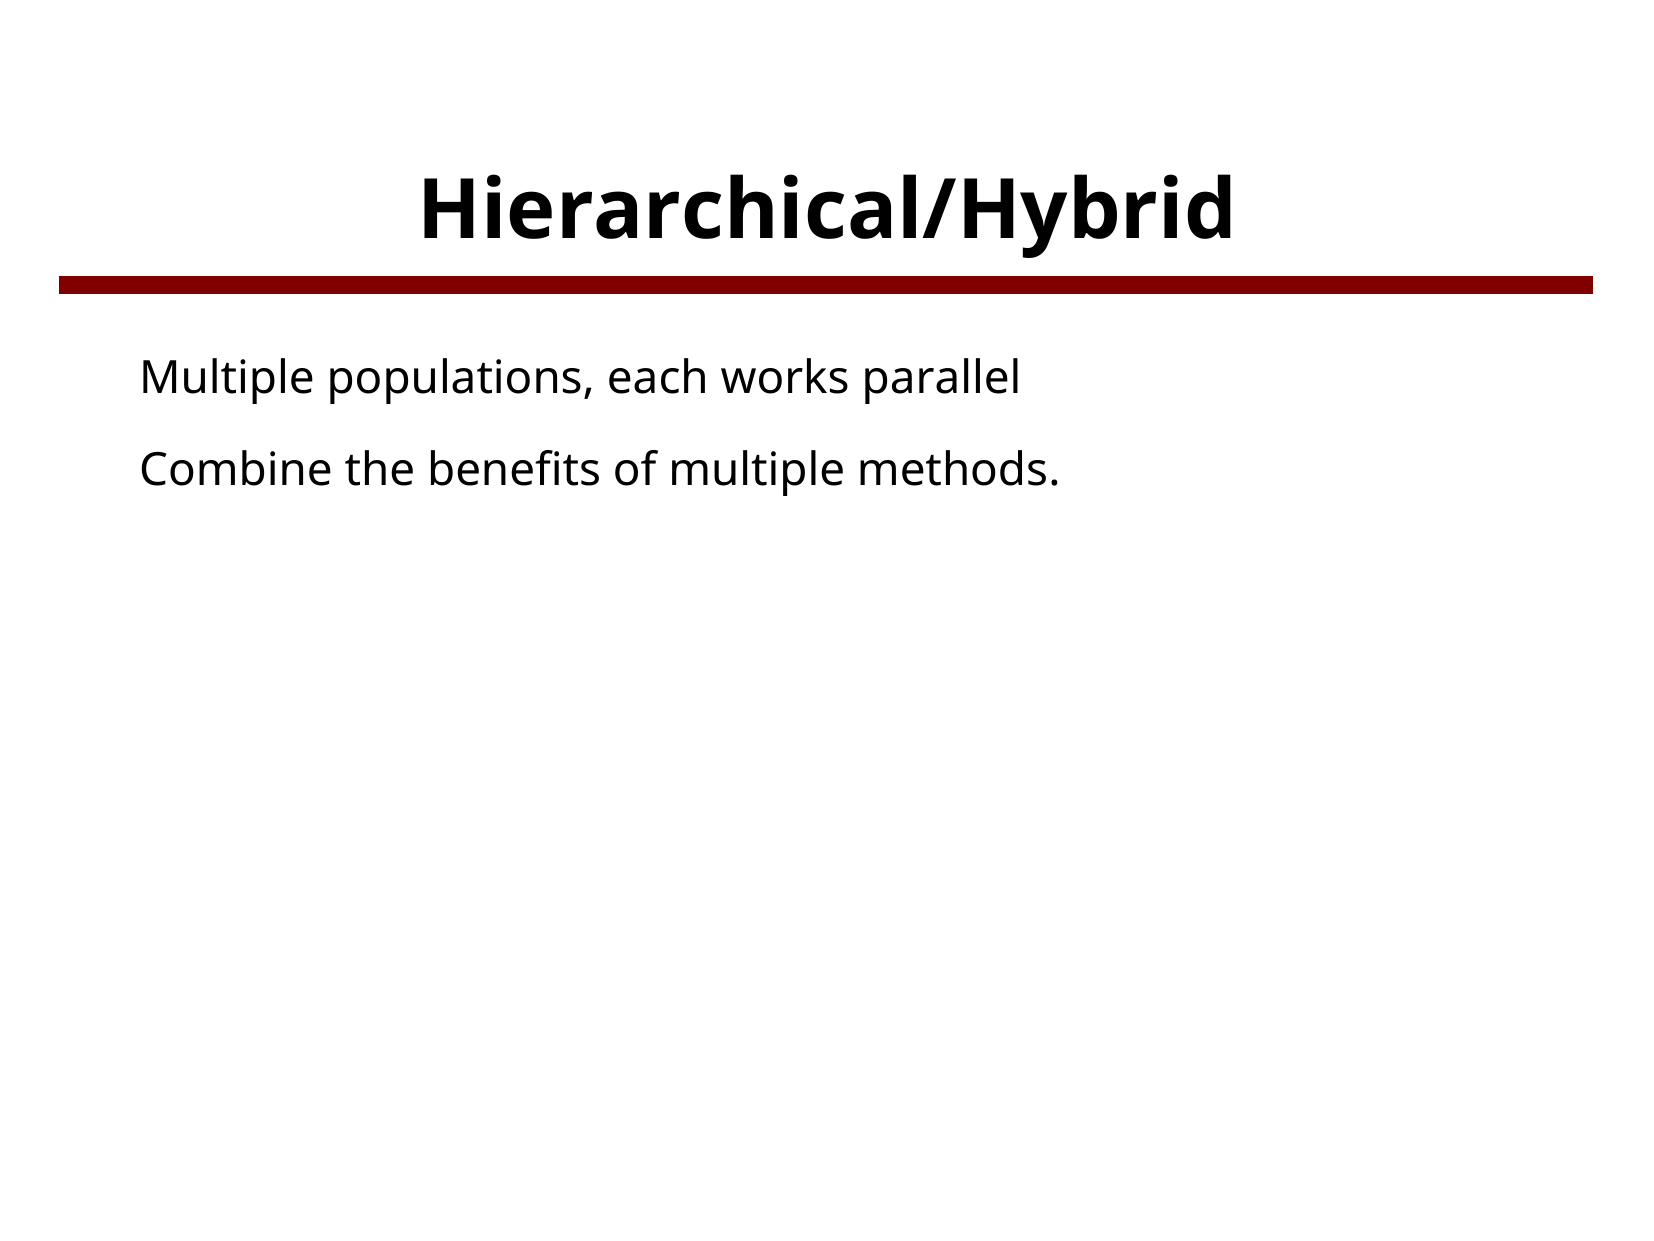

# Hierarchical/Hybrid
Multiple populations, each works parallel
Combine the benefits of multiple methods.